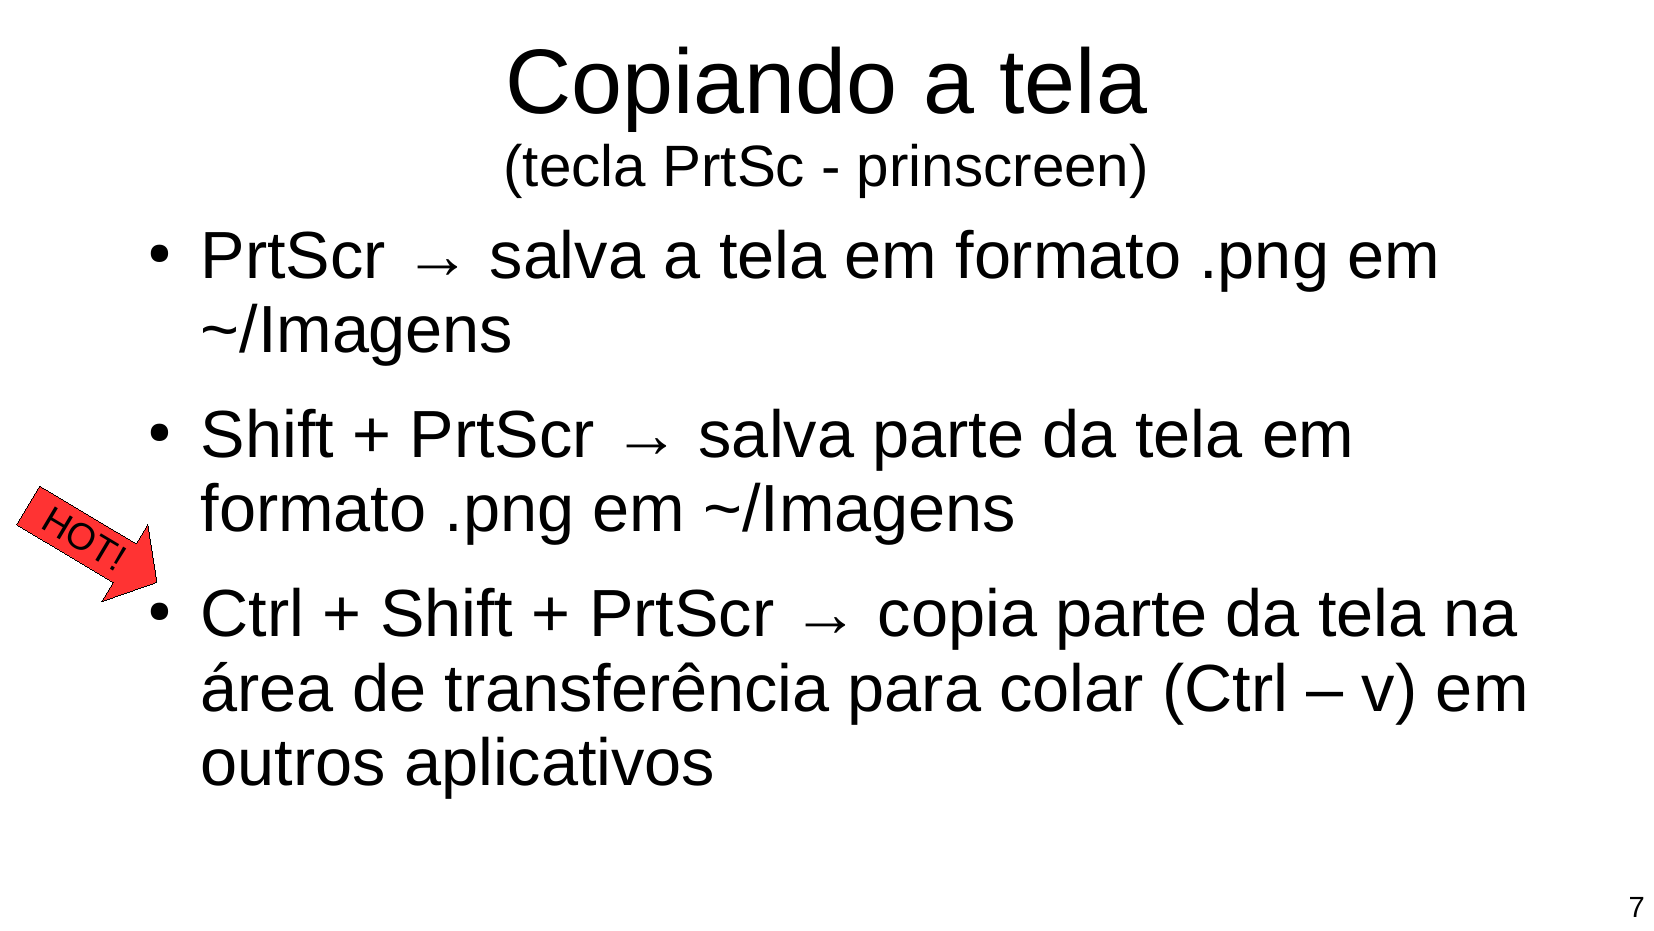

# Copiando a tela (tecla PrtSc - prinscreen)
PrtScr → salva a tela em formato .png em ~/Imagens
Shift + PrtScr → salva parte da tela em formato .png em ~/Imagens
Ctrl + Shift + PrtScr → copia parte da tela na área de transferência para colar (Ctrl – v) em outros aplicativos
HOT!